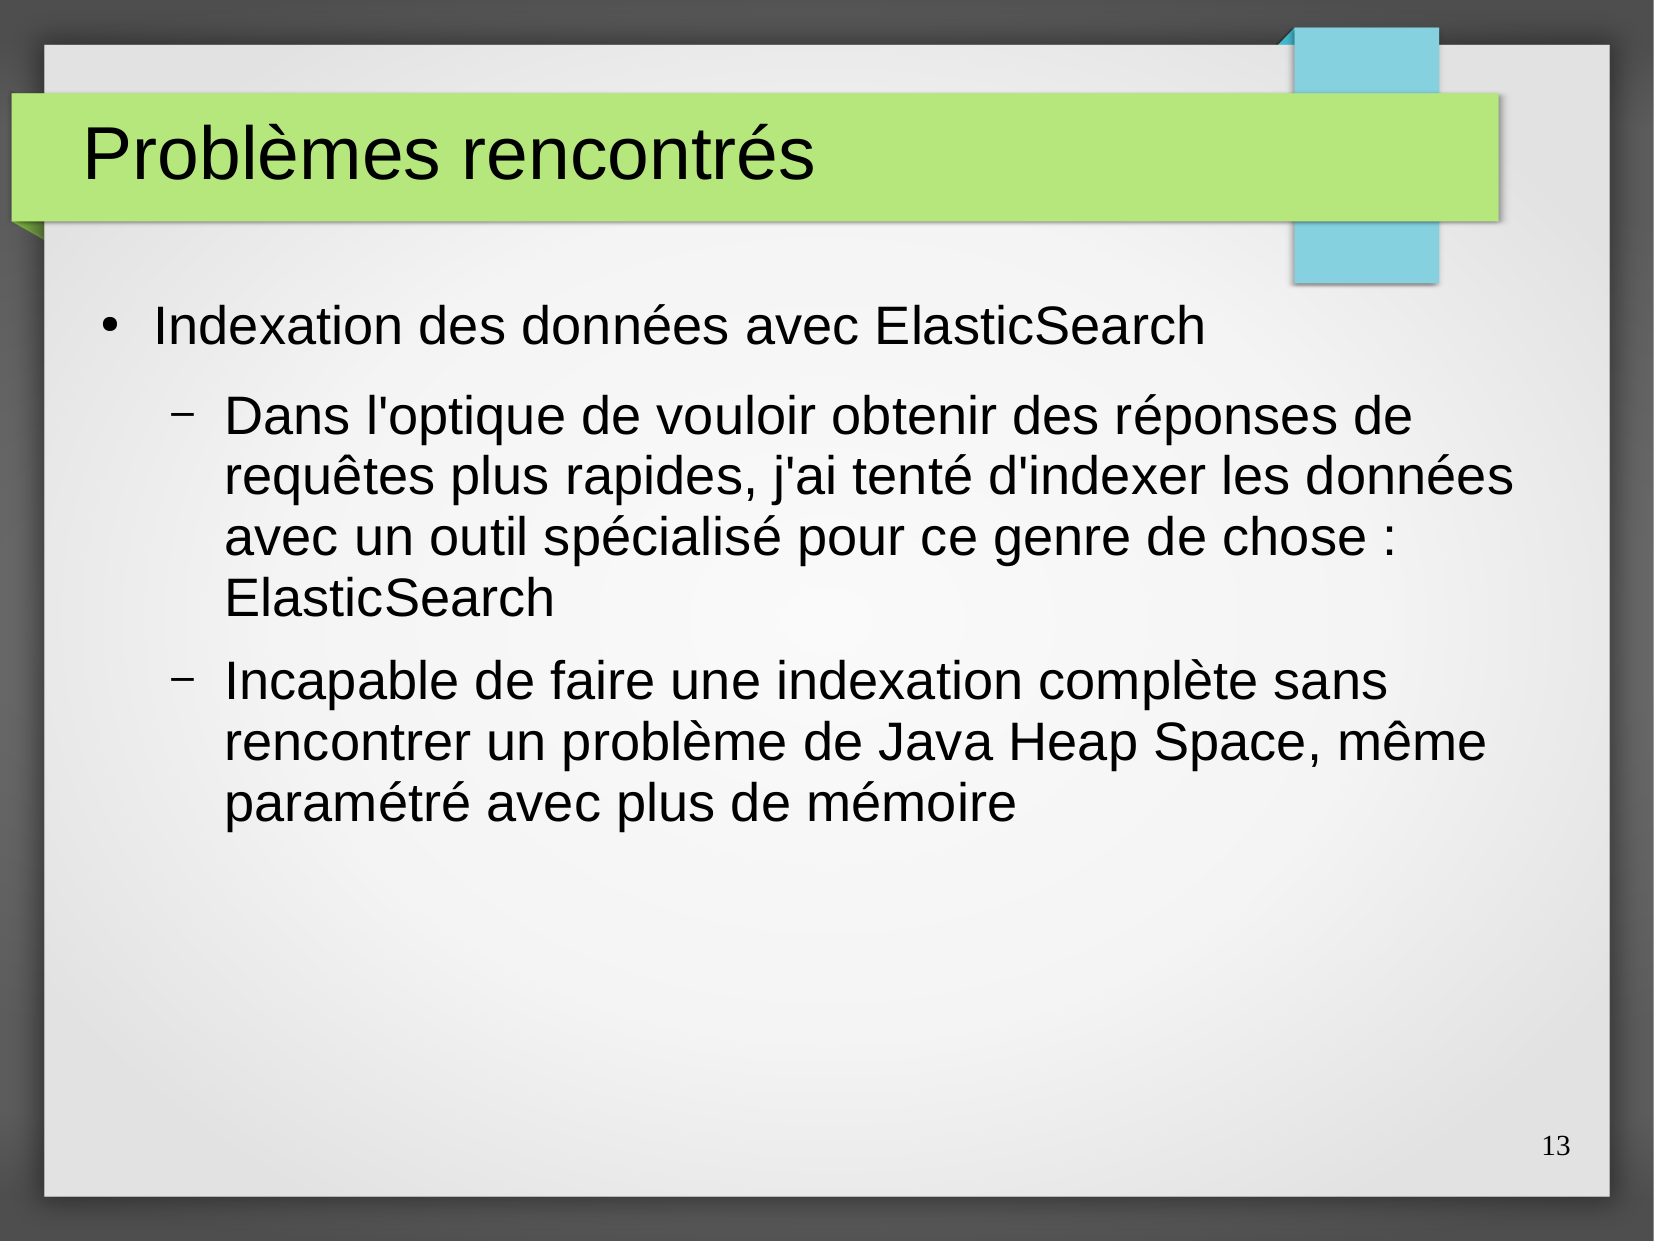

# Problèmes rencontrés
Indexation des données avec ElasticSearch
Dans l'optique de vouloir obtenir des réponses de requêtes plus rapides, j'ai tenté d'indexer les données avec un outil spécialisé pour ce genre de chose : ElasticSearch
Incapable de faire une indexation complète sans rencontrer un problème de Java Heap Space, même paramétré avec plus de mémoire
13